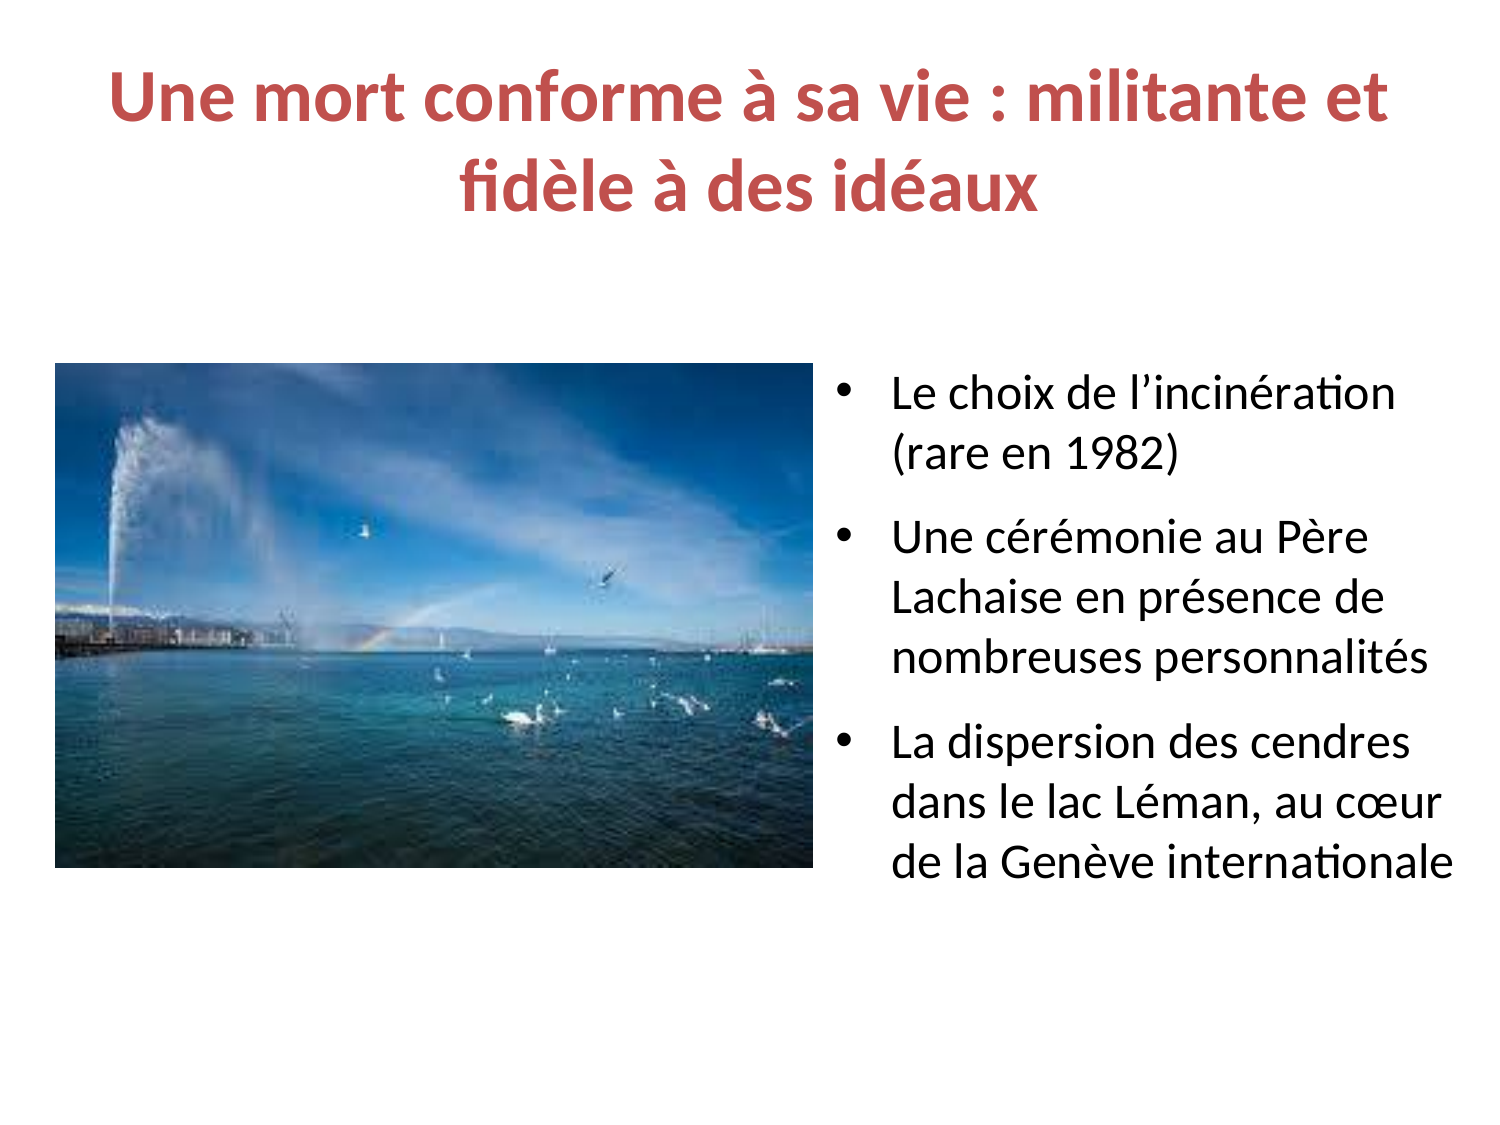

# Une mort conforme à sa vie : militante et fidèle à des idéaux
Le choix de l’incinération (rare en 1982)
Une cérémonie au Père Lachaise en présence de nombreuses personnalités
La dispersion des cendres dans le lac Léman, au cœur de la Genève internationale